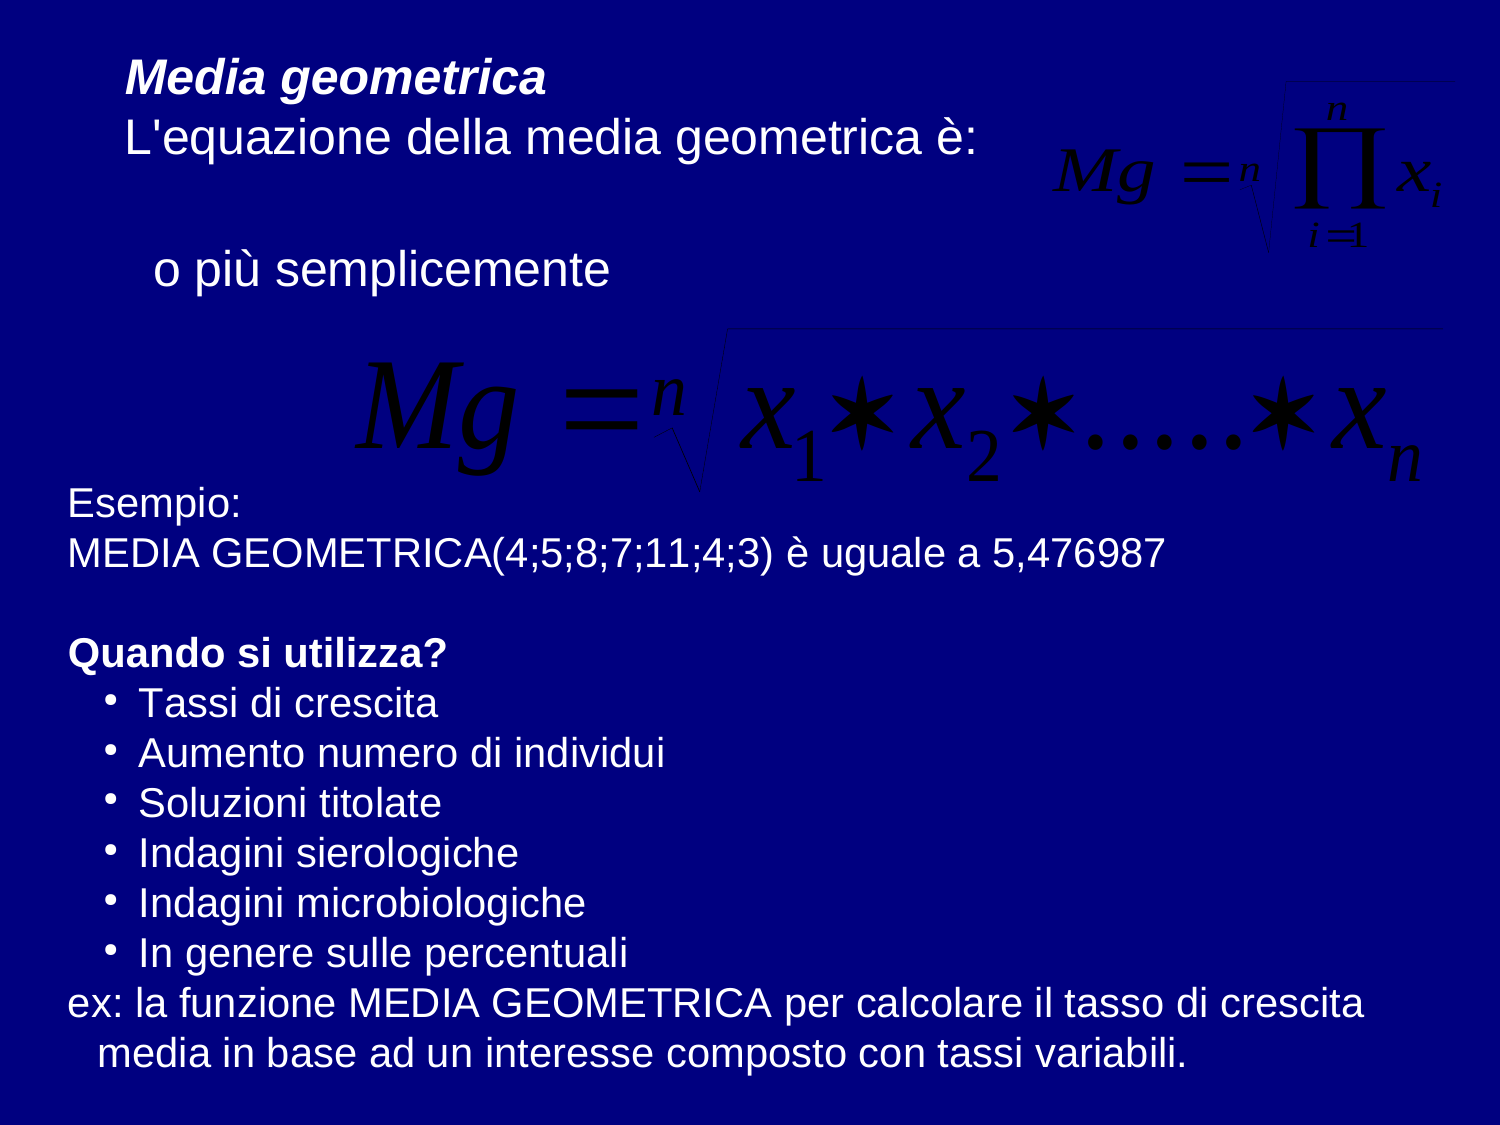

Media geometrica
L'equazione della media geometrica è:
 o più semplicemente
Esempio:
MEDIA GEOMETRICA(4;5;8;7;11;4;3) è uguale a 5,476987
Quando si utilizza?
Tassi di crescita
Aumento numero di individui
Soluzioni titolate
Indagini sierologiche
Indagini microbiologiche
In genere sulle percentuali
ex: la funzione MEDIA GEOMETRICA per calcolare il tasso di crescita media in base ad un interesse composto con tassi variabili.